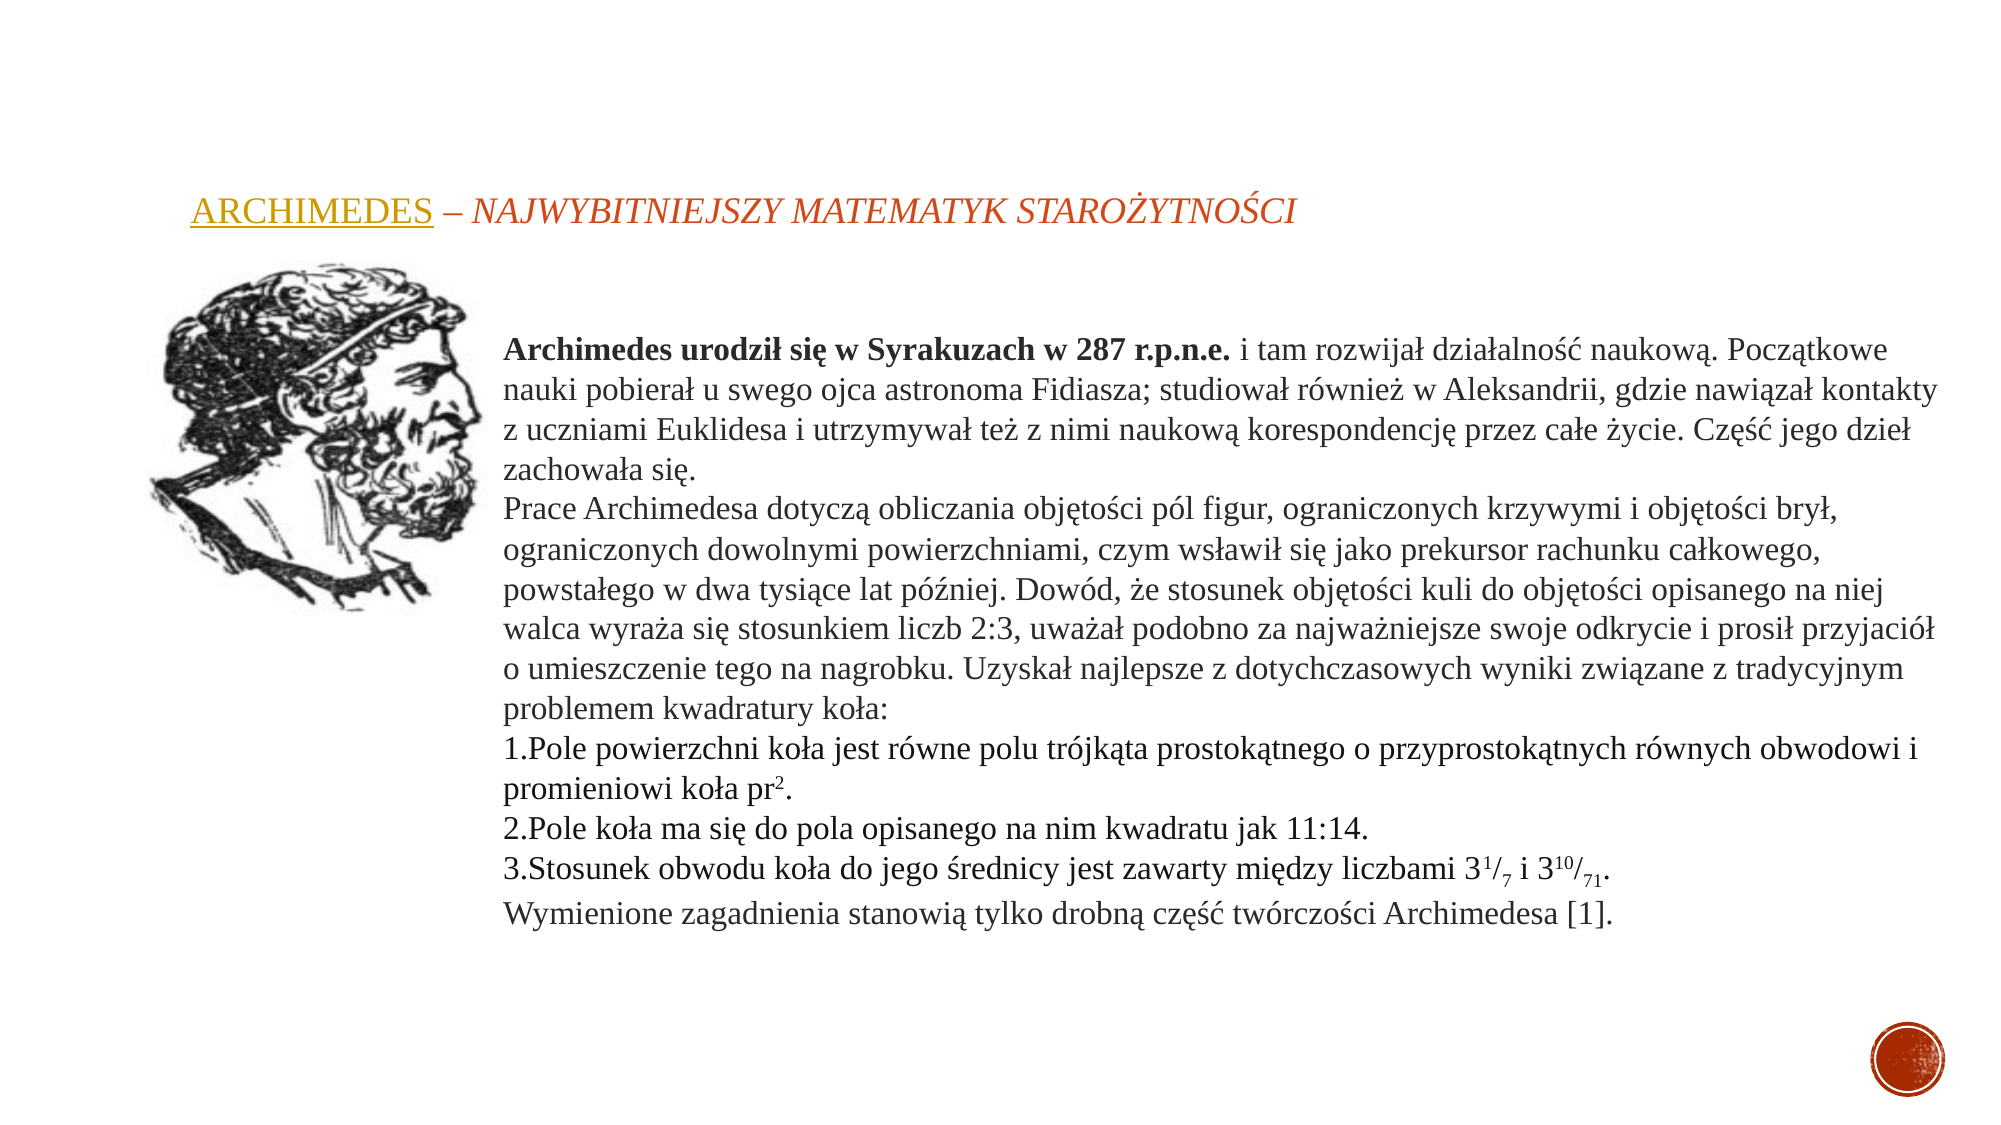

# Archimedes – najwybitniejszy matematyk starożytności
Archimedes urodził się w Syrakuzach w 287 r.p.n.e. i tam rozwijał działalność naukową. Początkowe nauki pobierał u swego ojca astronoma Fidiasza; studiował również w Aleksandrii, gdzie nawiązał kontakty z uczniami Euklidesa i utrzymywał też z nimi naukową korespondencję przez całe życie. Część jego dzieł zachowała się.
Prace Archimedesa dotyczą obliczania objętości pól figur, ograniczonych krzywymi i objętości brył, ograniczonych dowolnymi powierzchniami, czym wsławił się jako prekursor rachunku całkowego, powstałego w dwa tysiące lat później. Dowód, że stosunek objętości kuli do objętości opisanego na niej walca wyraża się stosunkiem liczb 2:3, uważał podobno za najważniejsze swoje odkrycie i prosił przyjaciół o umieszczenie tego na nagrobku. Uzyskał najlepsze z dotychczasowych wyniki związane z tradycyjnym problemem kwadratury koła:
Pole powierzchni koła jest równe polu trójkąta prostokątnego o przyprostokątnych równych obwodowi i promieniowi koła pr2.
Pole koła ma się do pola opisanego na nim kwadratu jak 11:14.
Stosunek obwodu koła do jego średnicy jest zawarty między liczbami 31/7 i 310/71.
Wymienione zagadnienia stanowią tylko drobną część twórczości Archimedesa [1].